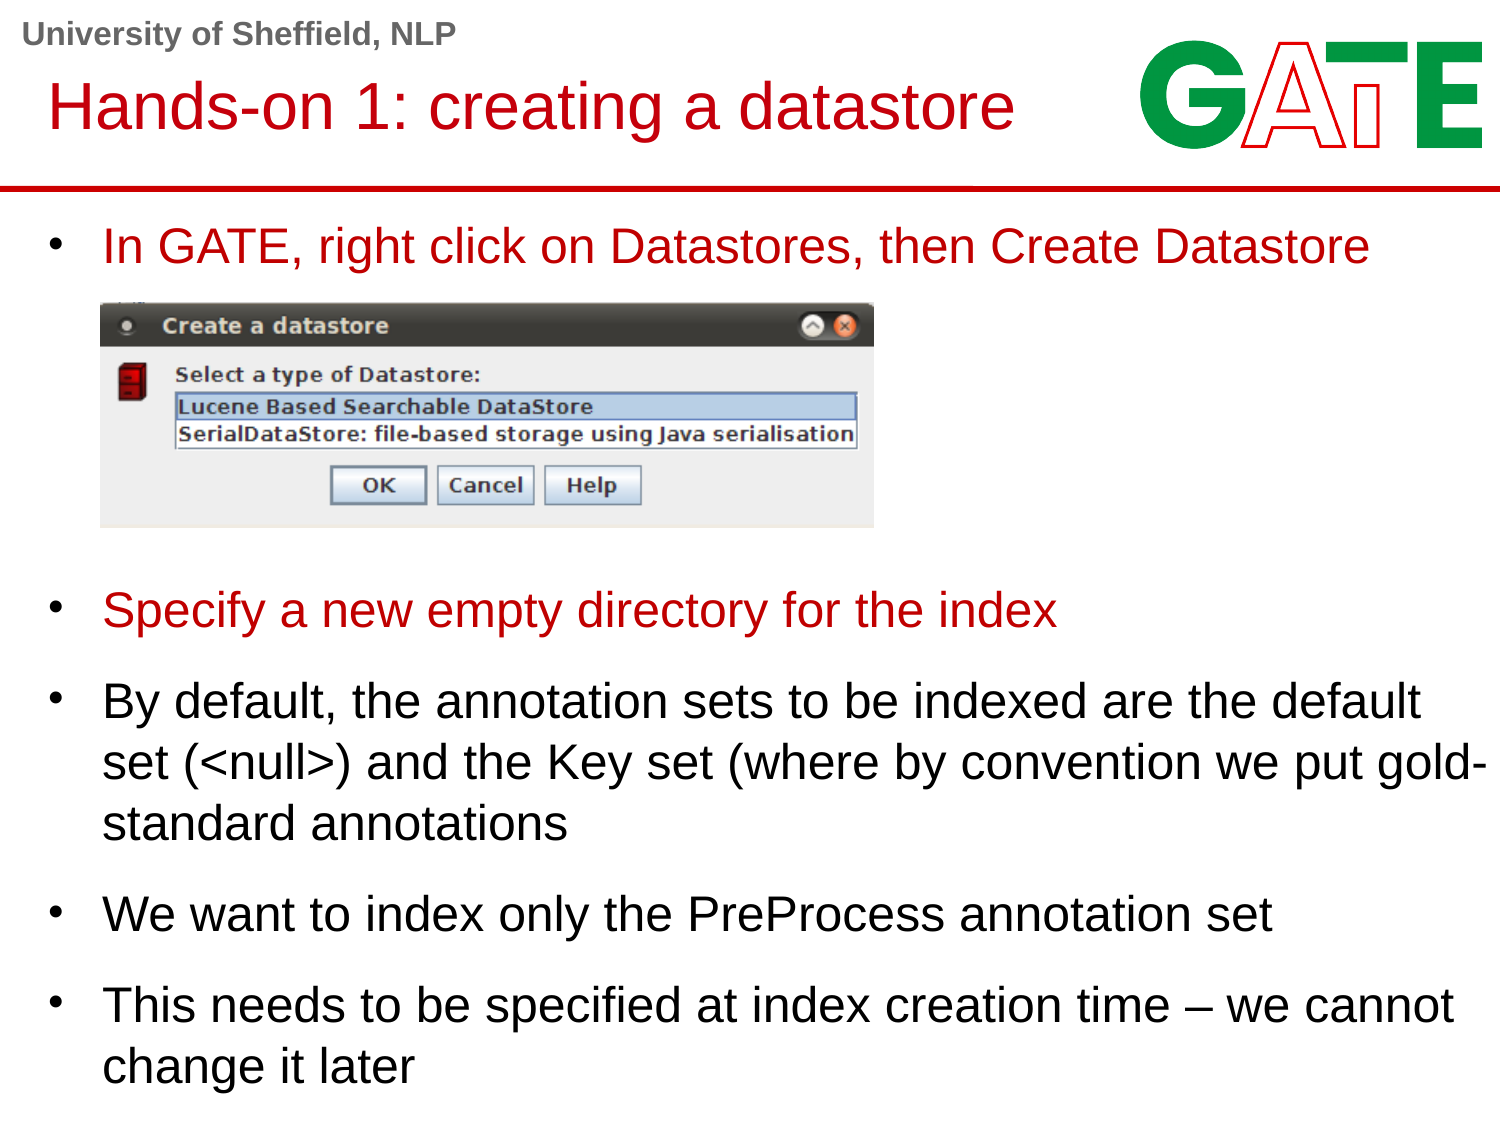

Hands-on 1: creating a datastore
In GATE, right click on Datastores, then Create Datastore
Specify a new empty directory for the index
By default, the annotation sets to be indexed are the default set (<null>) and the Key set (where by convention we put gold-standard annotations
We want to index only the PreProcess annotation set
This needs to be specified at index creation time – we cannot change it later